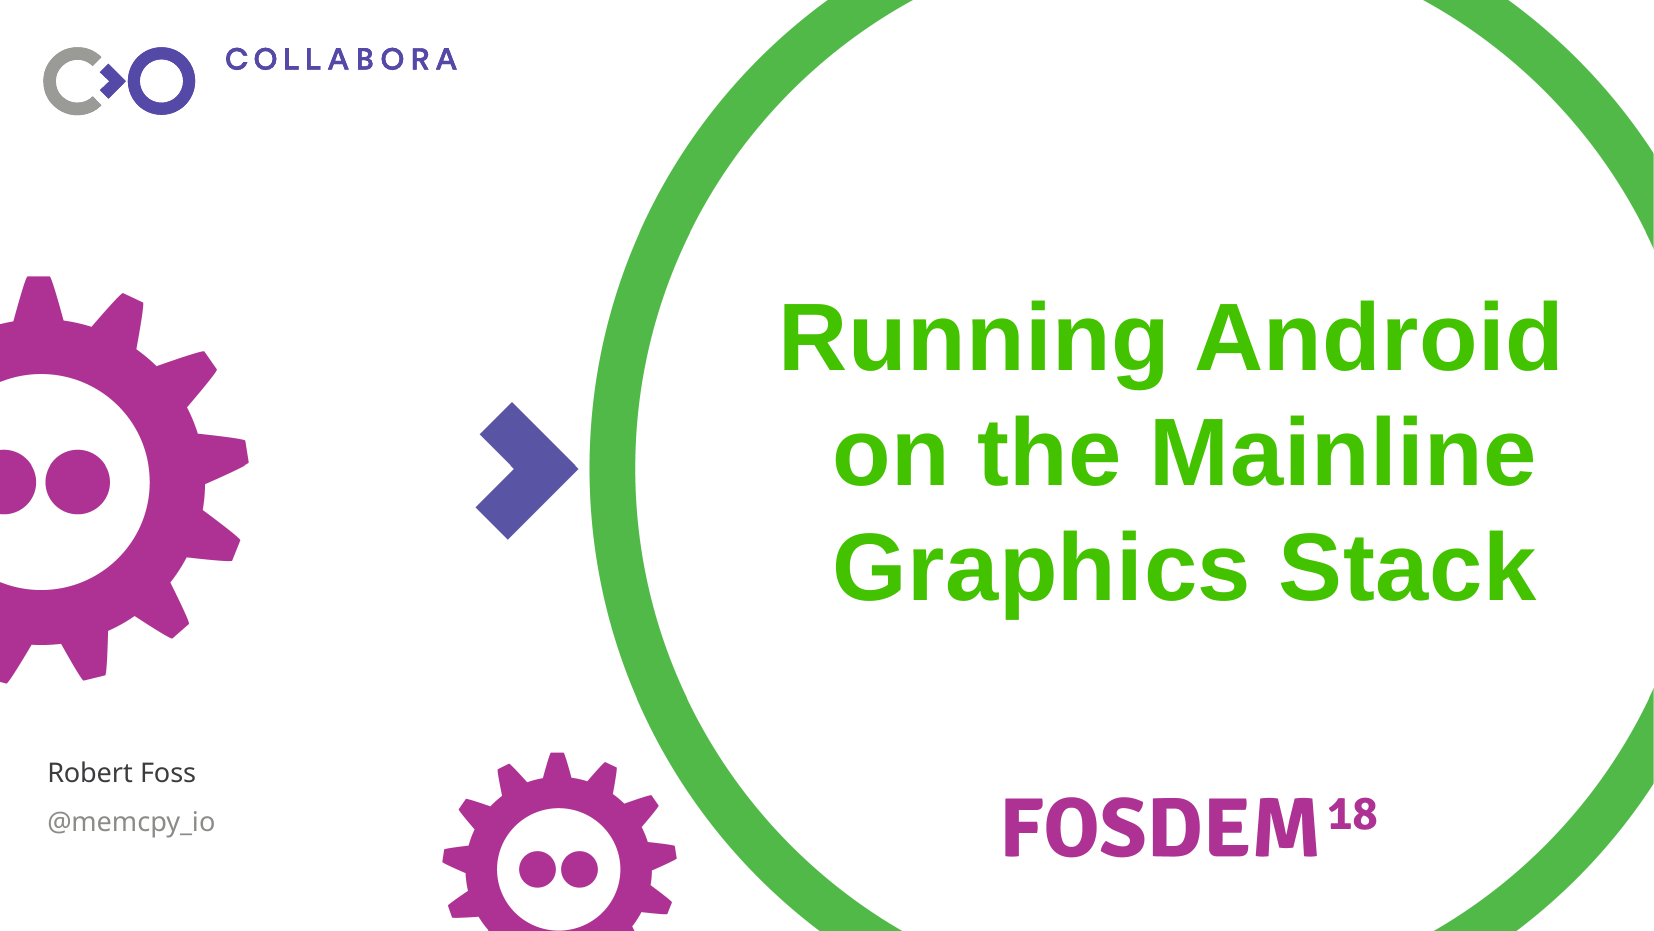

# Running Android on the Mainline Graphics Stack
Robert Foss
@memcpy_io